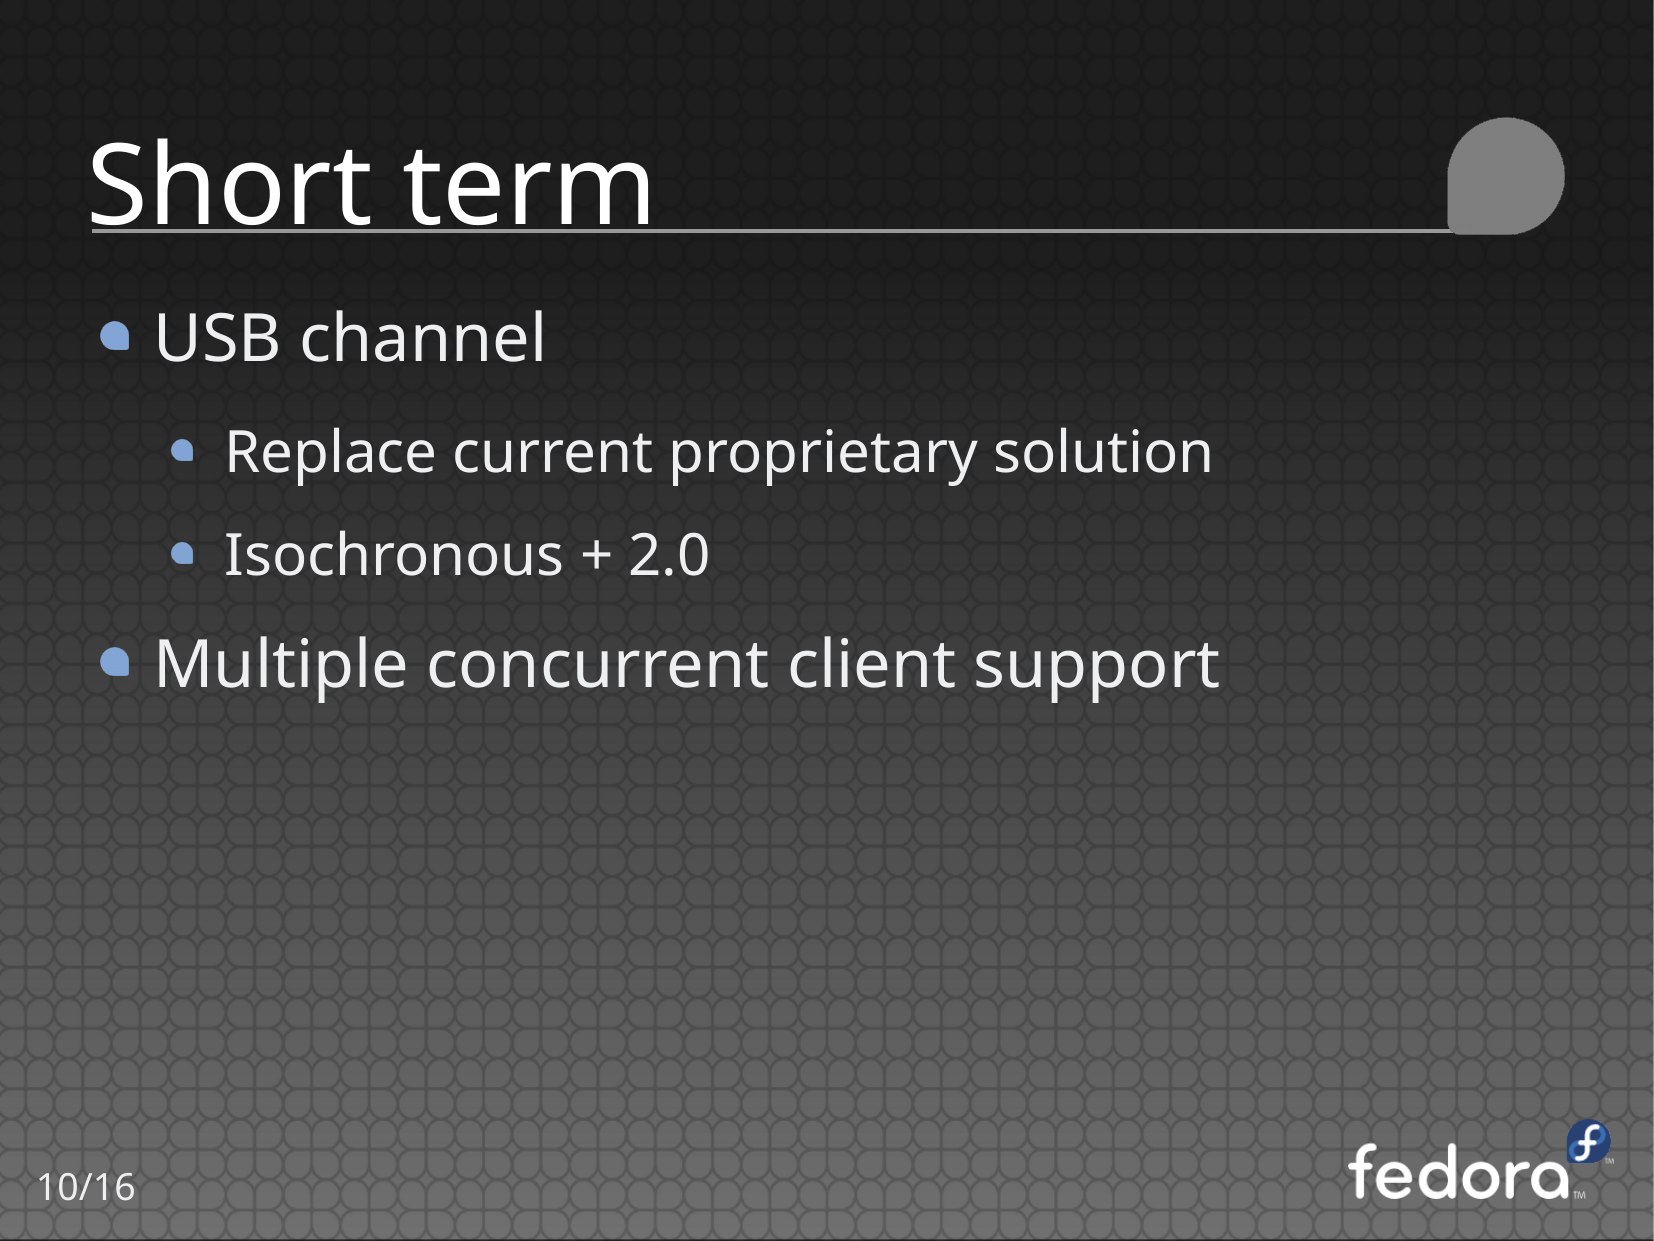

# Short term
USB channel
Replace current proprietary solution
Isochronous + 2.0
Multiple concurrent client support